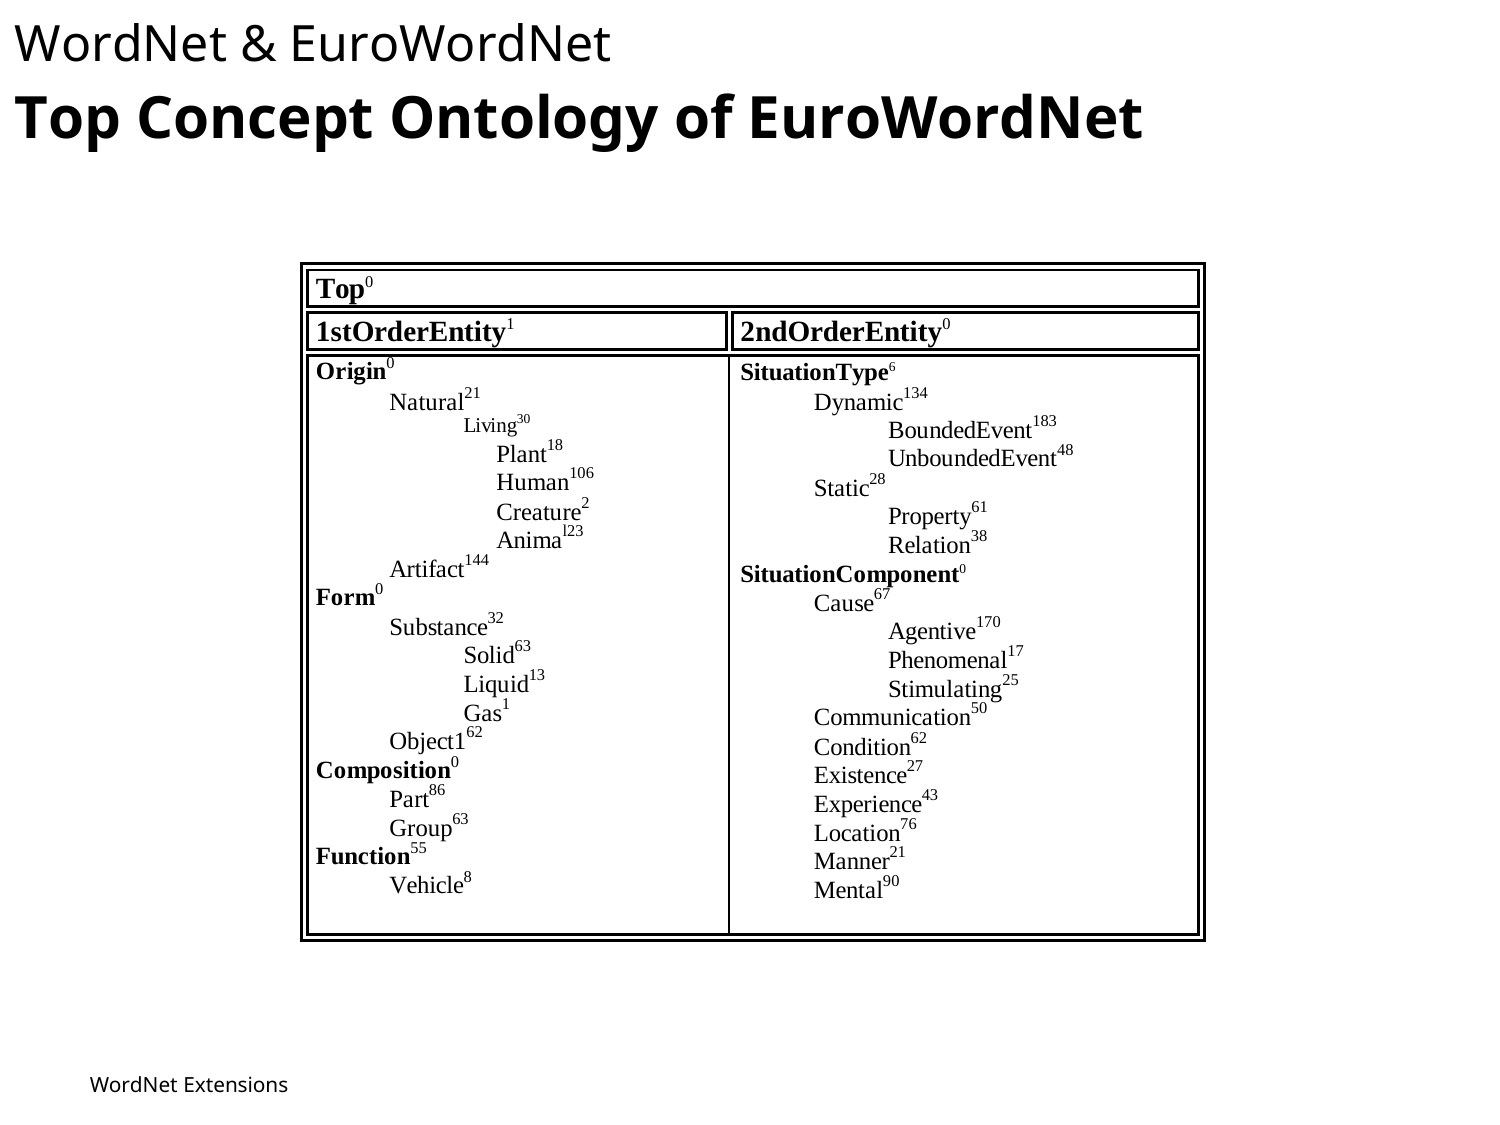

WordNet & EuroWordNet
Top Concept Ontology of EuroWordNet